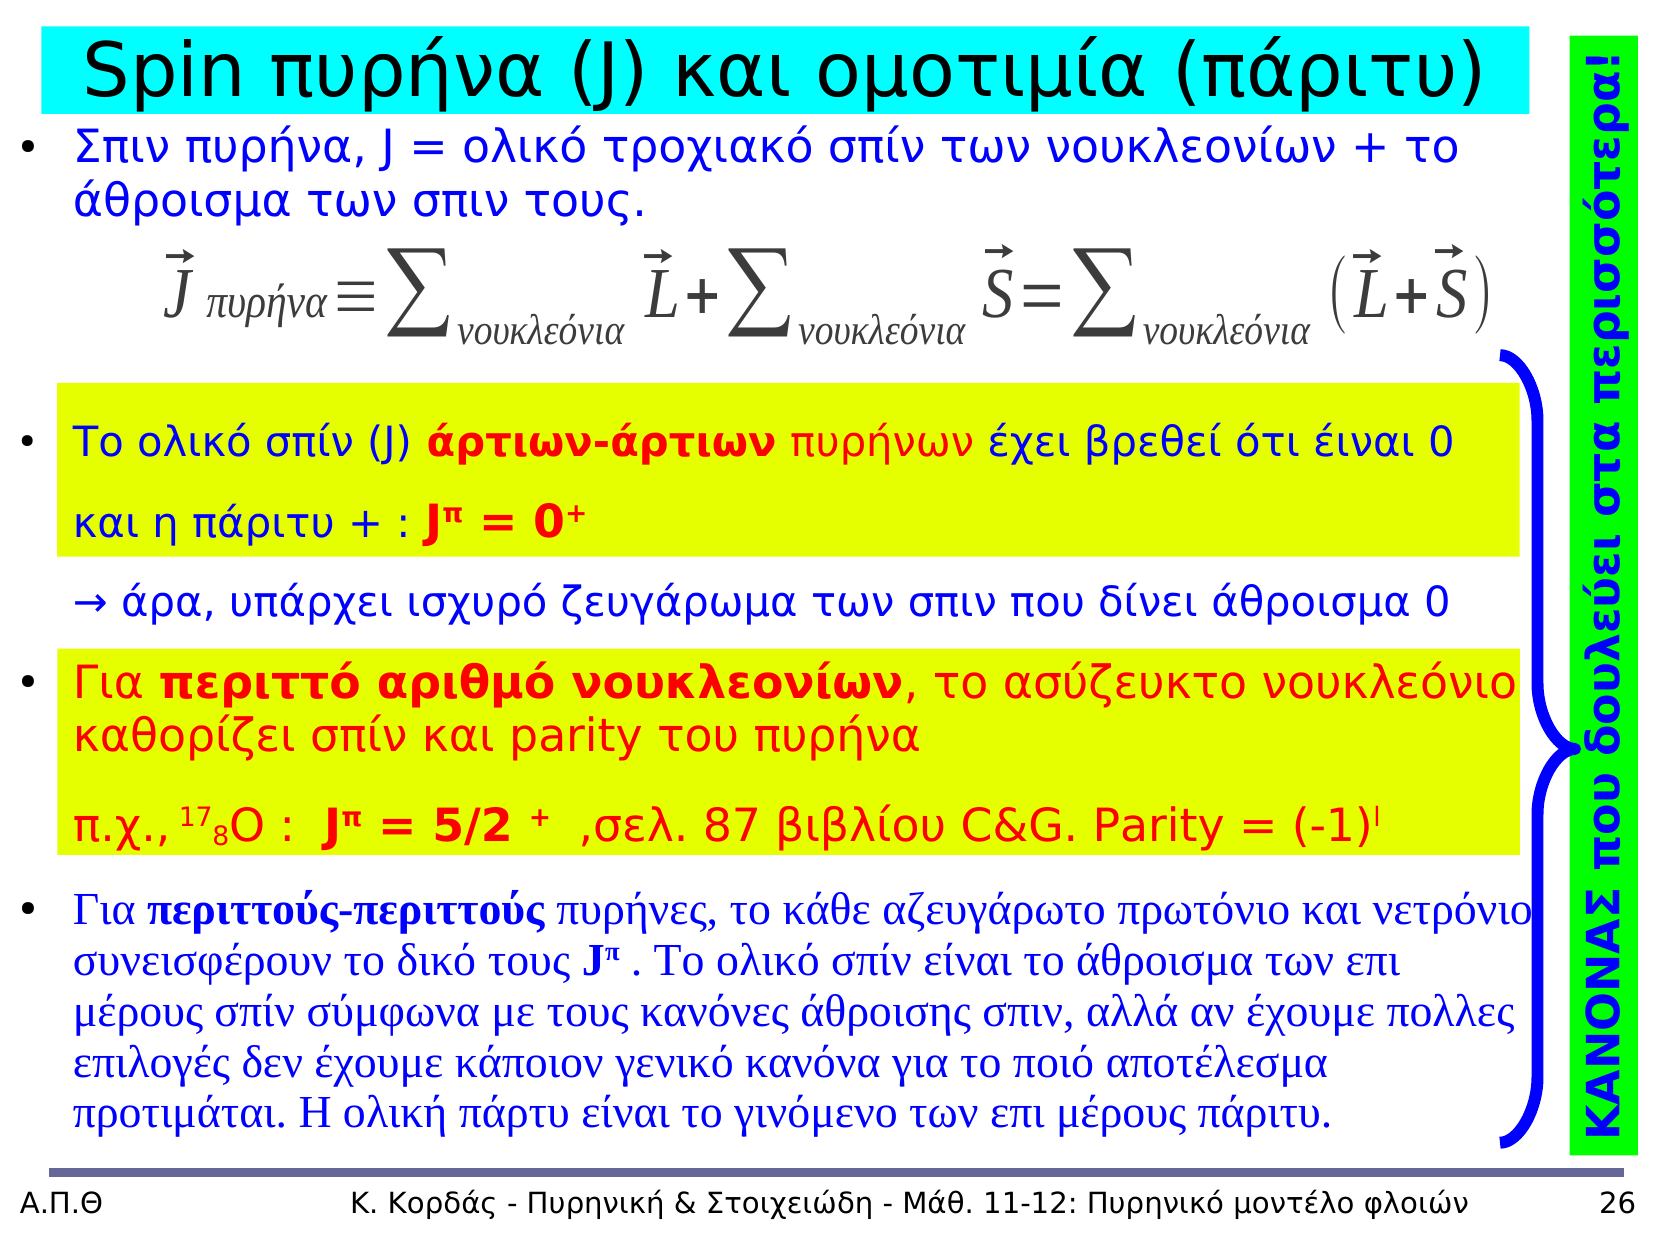

# Spin πυρήνα (J) και ομοτιμία (πάριτυ)
Σπιν πυρήνα, J = ολικό τροχιακό σπίν των νουκλεονίων + το άθροισμα των σπιν τους.
To ολικό σπίν (J) άρτιων-άρτιων πυρήνων έχει βρεθεί ότι έιναι 0
και η πάριτυ + : Jπ = 0+
→ άρα, υπάρχει ισχυρό ζευγάρωμα των σπιν που δίνει άθροισμα 0
Για περιττό αριθμό νουκλεονίων, το ασύζευκτο νουκλεόνιο καθορίζει σπίν και parity του πυρήνα
π.χ., 178Ο : Jπ = 5/2 + ,σελ. 87 βιβλίου C&G. Parity = (-1)l
Για περιττούς-περιττούς πυρήνες, το κάθε αζευγάρωτο πρωτόνιο και νετρόνιο συνεισφέρουν το δικό τους Jπ . Το ολικό σπίν είναι το άθροισμα των επι μέρους σπίν σύμφωνα με τους κανόνες άθροισης σπιν, αλλά αν έχουμε πολλες επιλογές δεν έχουμε κάποιον γενικό κανόνα για το ποιό αποτέλεσμα προτιμάται. Η ολική πάρτυ είναι το γινόμενο των επι μέρους πάριτυ.
ΚΑΝΟΝΑΣ που δουλεύει στα περισσότερα!
Α.Π.Θ
Κ. Κορδάς - Πυρηνική & Στοιχειώδη - Μάθ. 11-12: Πυρηνικό μοντέλο φλοιών
26